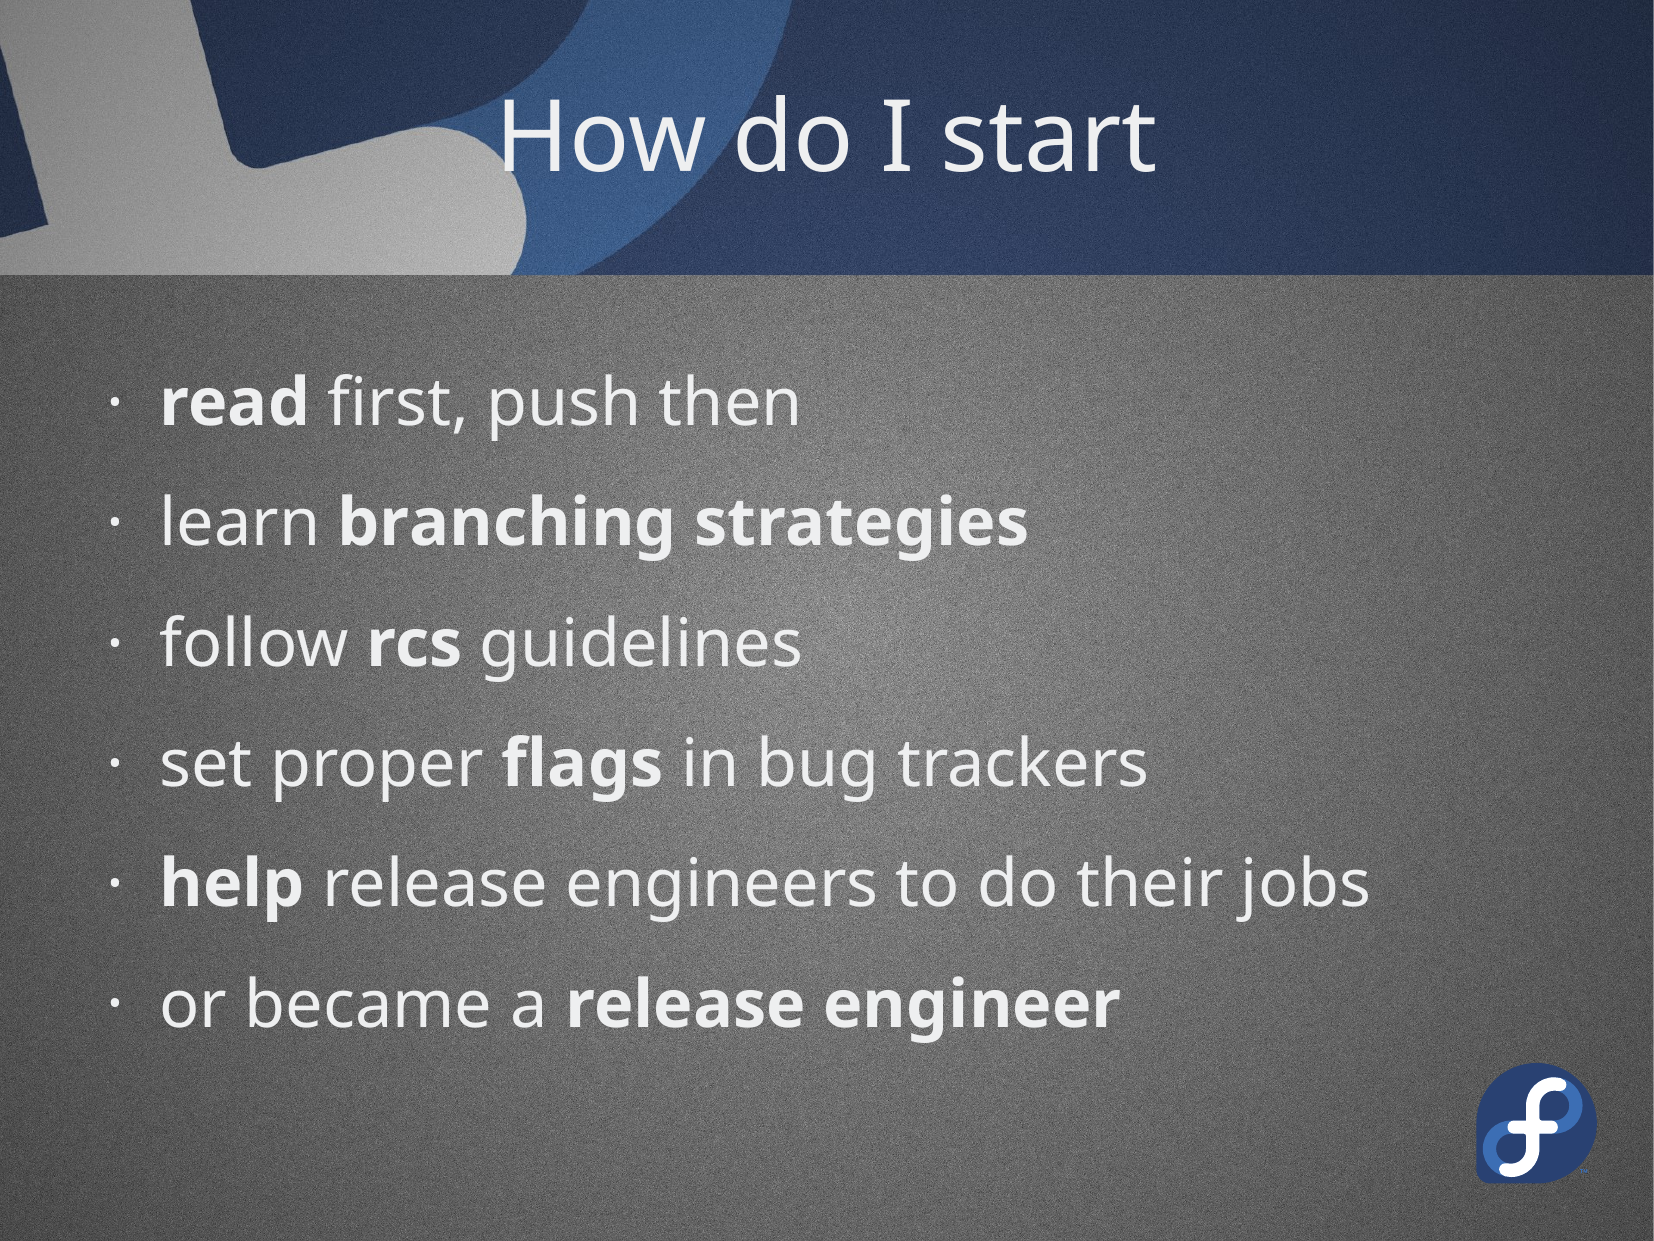

# How do I start
read first, push then
learn branching strategies
follow rcs guidelines
set proper flags in bug trackers
help release engineers to do their jobs
or became a release engineer